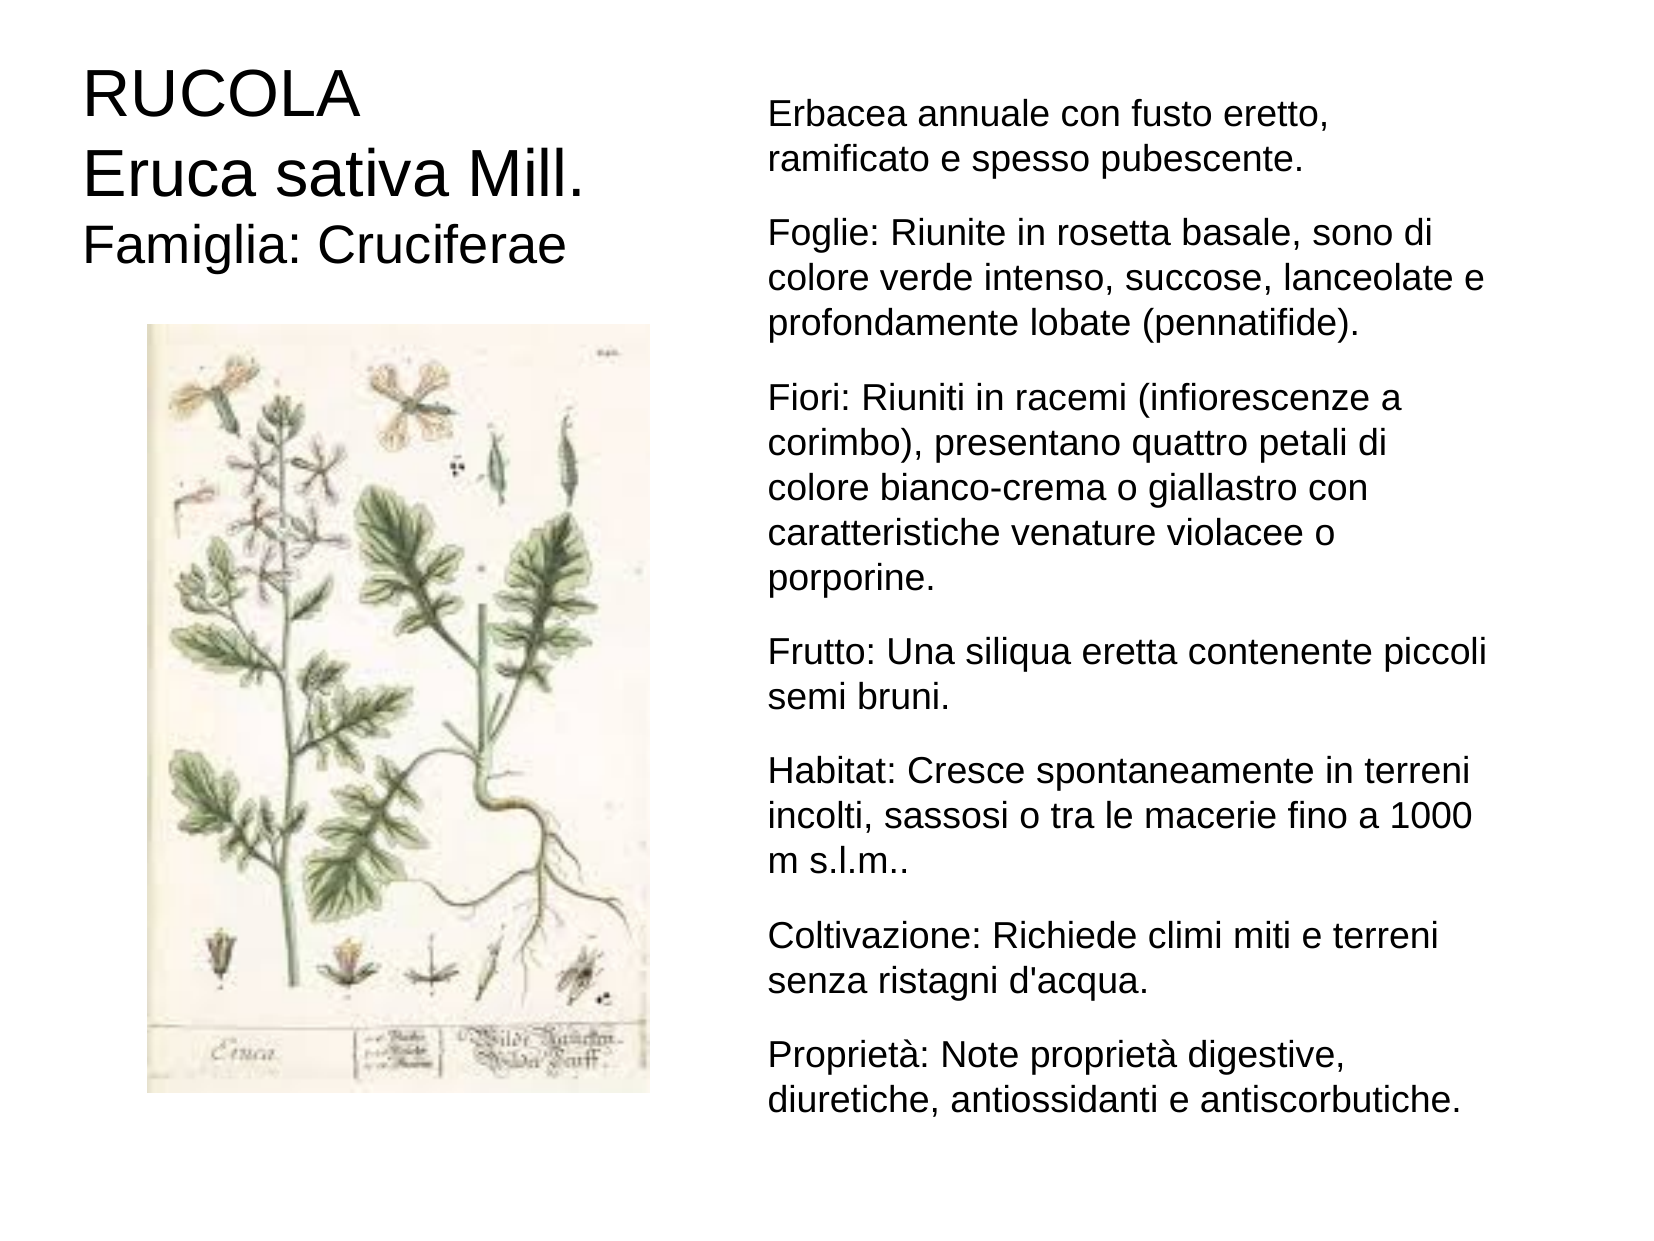

# RUCOLA Eruca sativa Mill. Famiglia: Cruciferae
Erbacea annuale con fusto eretto, ramificato e spesso pubescente.
Foglie: Riunite in rosetta basale, sono di colore verde intenso, succose, lanceolate e profondamente lobate (pennatifide).
Fiori: Riuniti in racemi (infiorescenze a corimbo), presentano quattro petali di colore bianco-crema o giallastro con caratteristiche venature violacee o porporine.
Frutto: Una siliqua eretta contenente piccoli semi bruni.
Habitat: Cresce spontaneamente in terreni incolti, sassosi o tra le macerie fino a 1000 m s.l.m..
Coltivazione: Richiede climi miti e terreni senza ristagni d'acqua.
Proprietà: Note proprietà digestive, diuretiche, antiossidanti e antiscorbutiche.